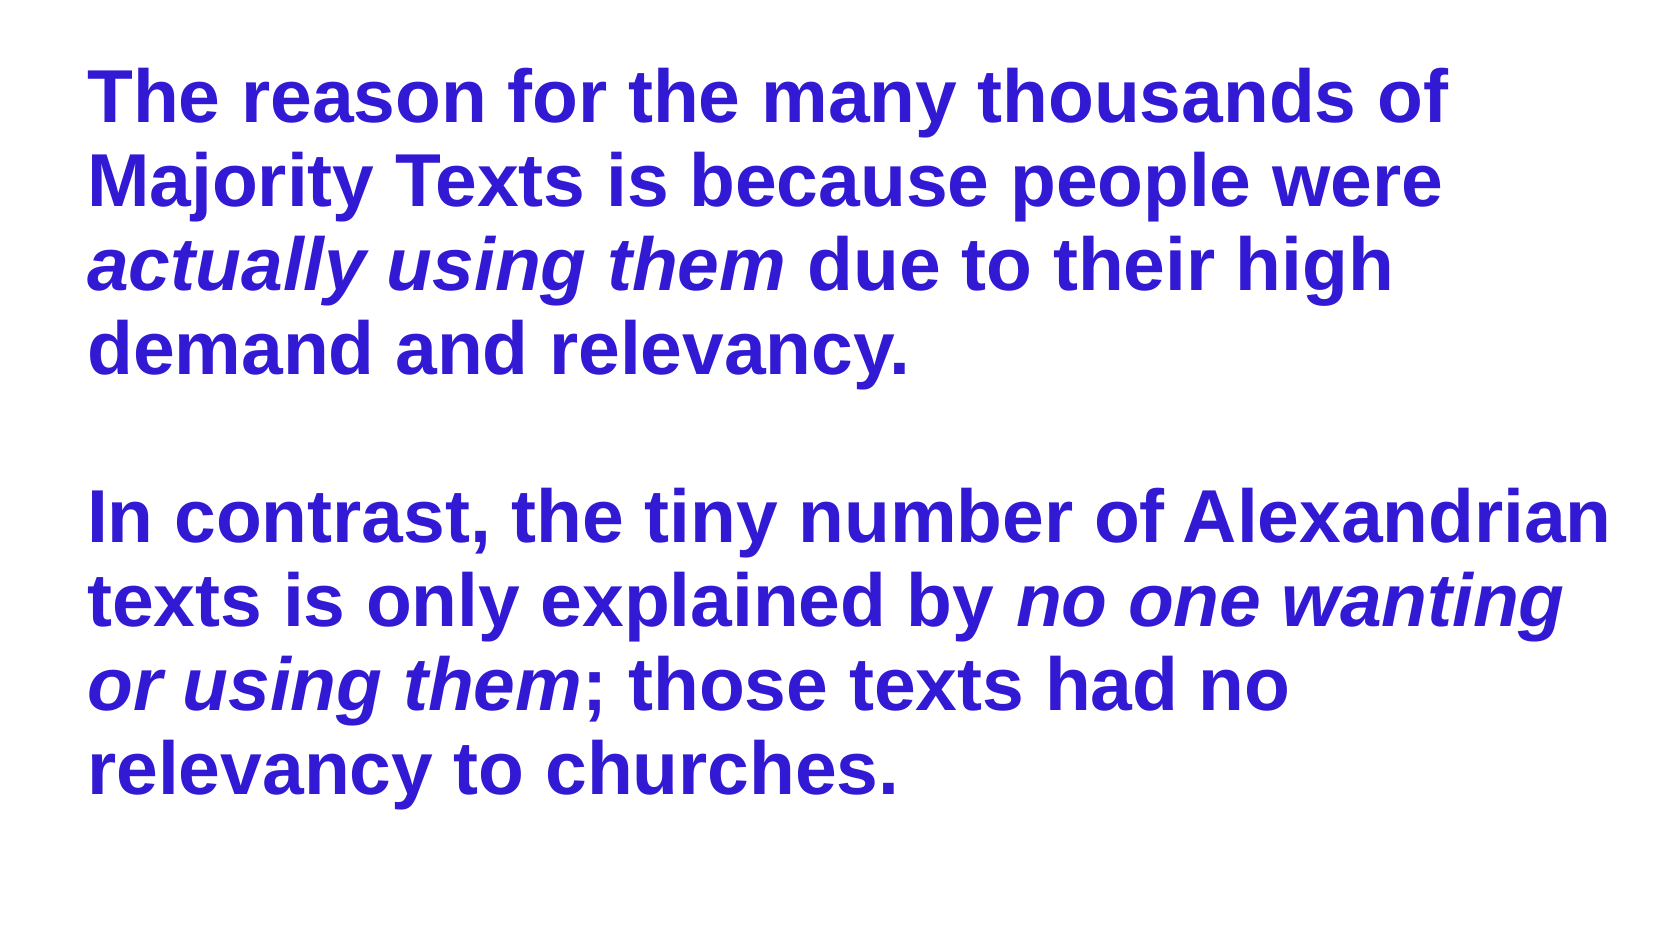

The reason for the many thousands of Majority Texts is because people were actually using them due to their high demand and relevancy.
In contrast, the tiny number of Alexandrian texts is only explained by no one wanting or using them; those texts had no relevancy to churches.